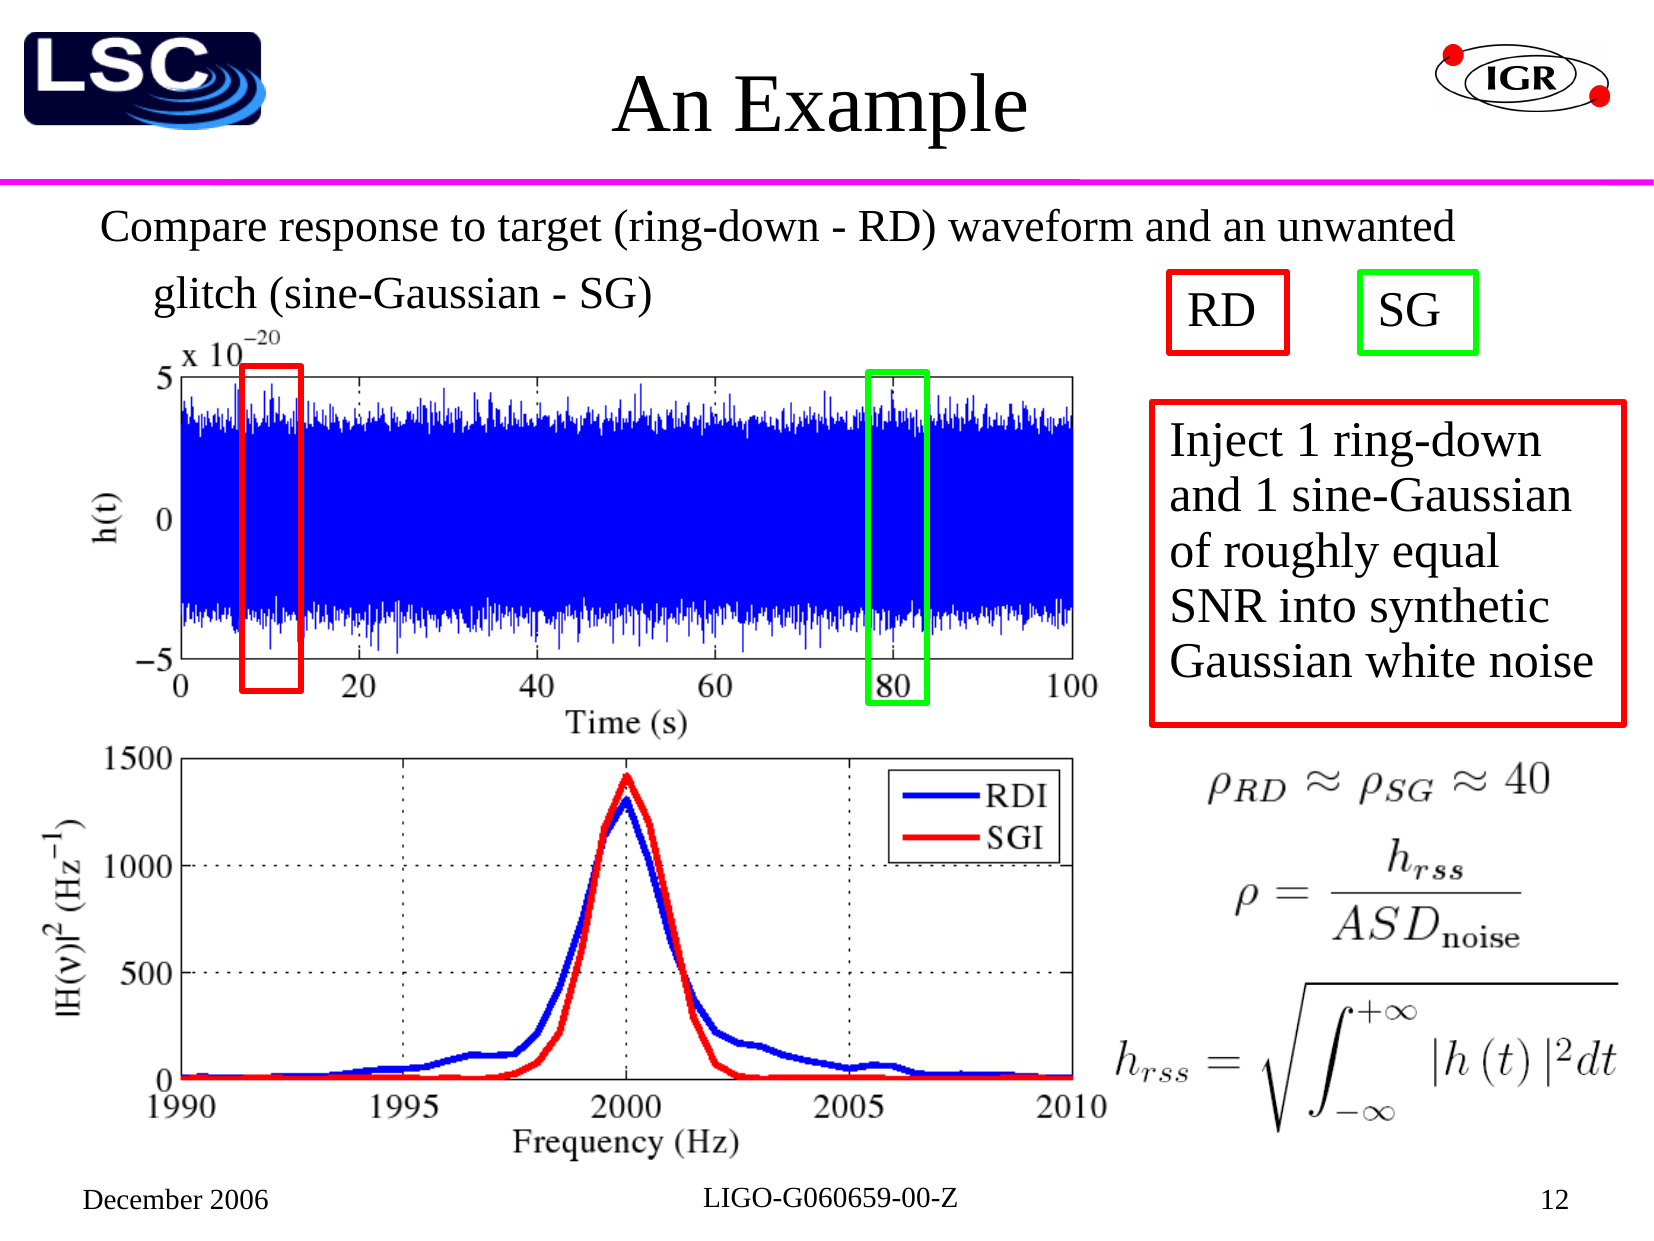

# An Example
Compare response to target (ring-down - RD) waveform and an unwanted glitch (sine-Gaussian - SG)
RD
SG
Inject 1 ring-down and 1 sine-Gaussian of roughly equal SNR into synthetic Gaussian white noise
December 2006
12
LIGO-G060659-00-Z